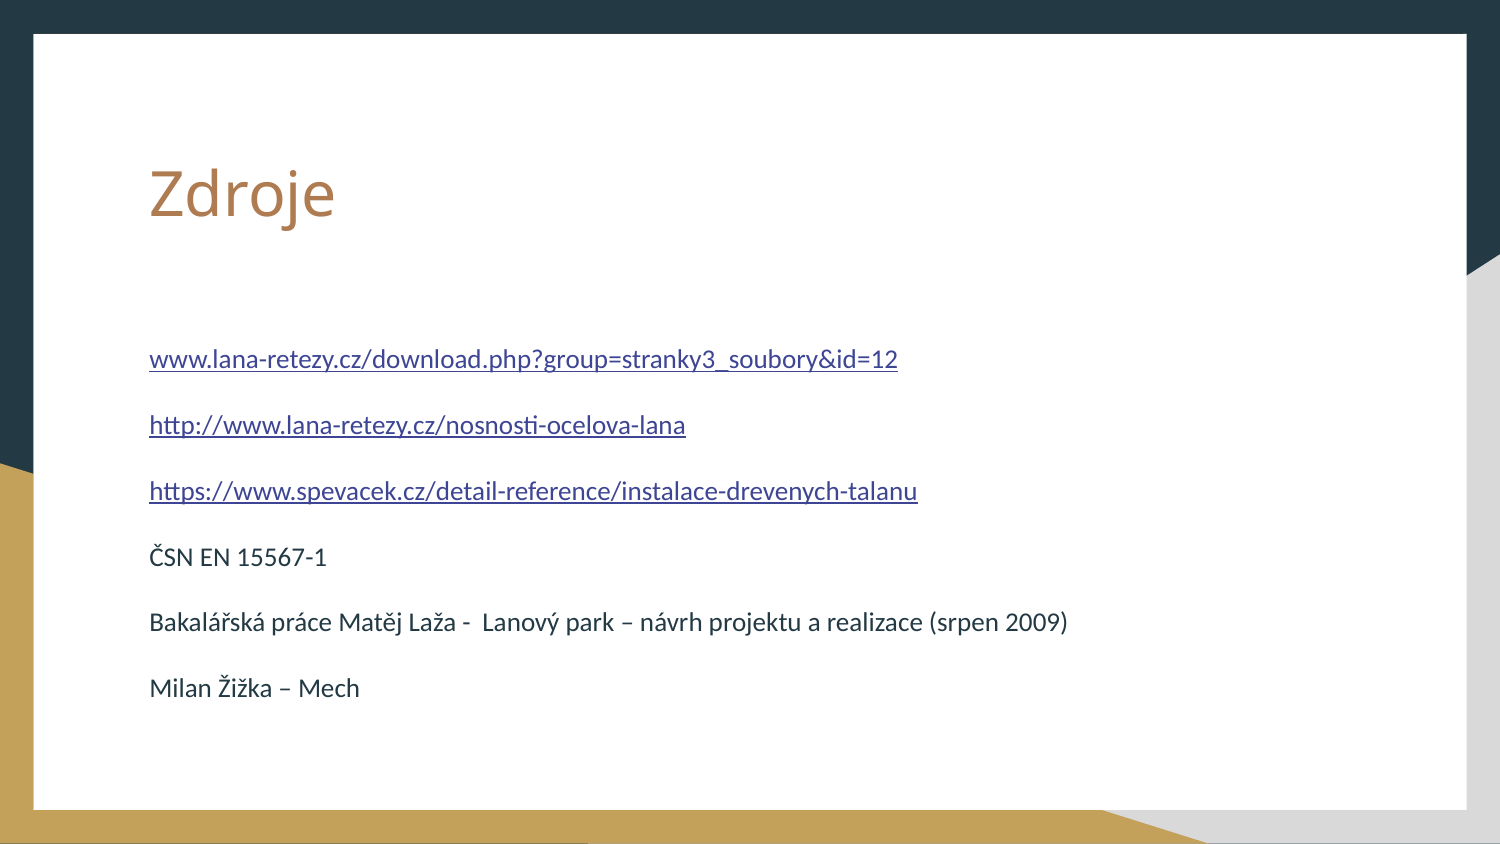

# Zdroje
www.lana-retezy.cz/download.php?group=stranky3_soubory&id=12
http://www.lana-retezy.cz/nosnosti-ocelova-lana
https://www.spevacek.cz/detail-reference/instalace-drevenych-talanu
ČSN EN 15567-1
Bakalářská práce Matěj Laža - Lanový park – návrh projektu a realizace (srpen 2009)
Milan Žižka – Mech